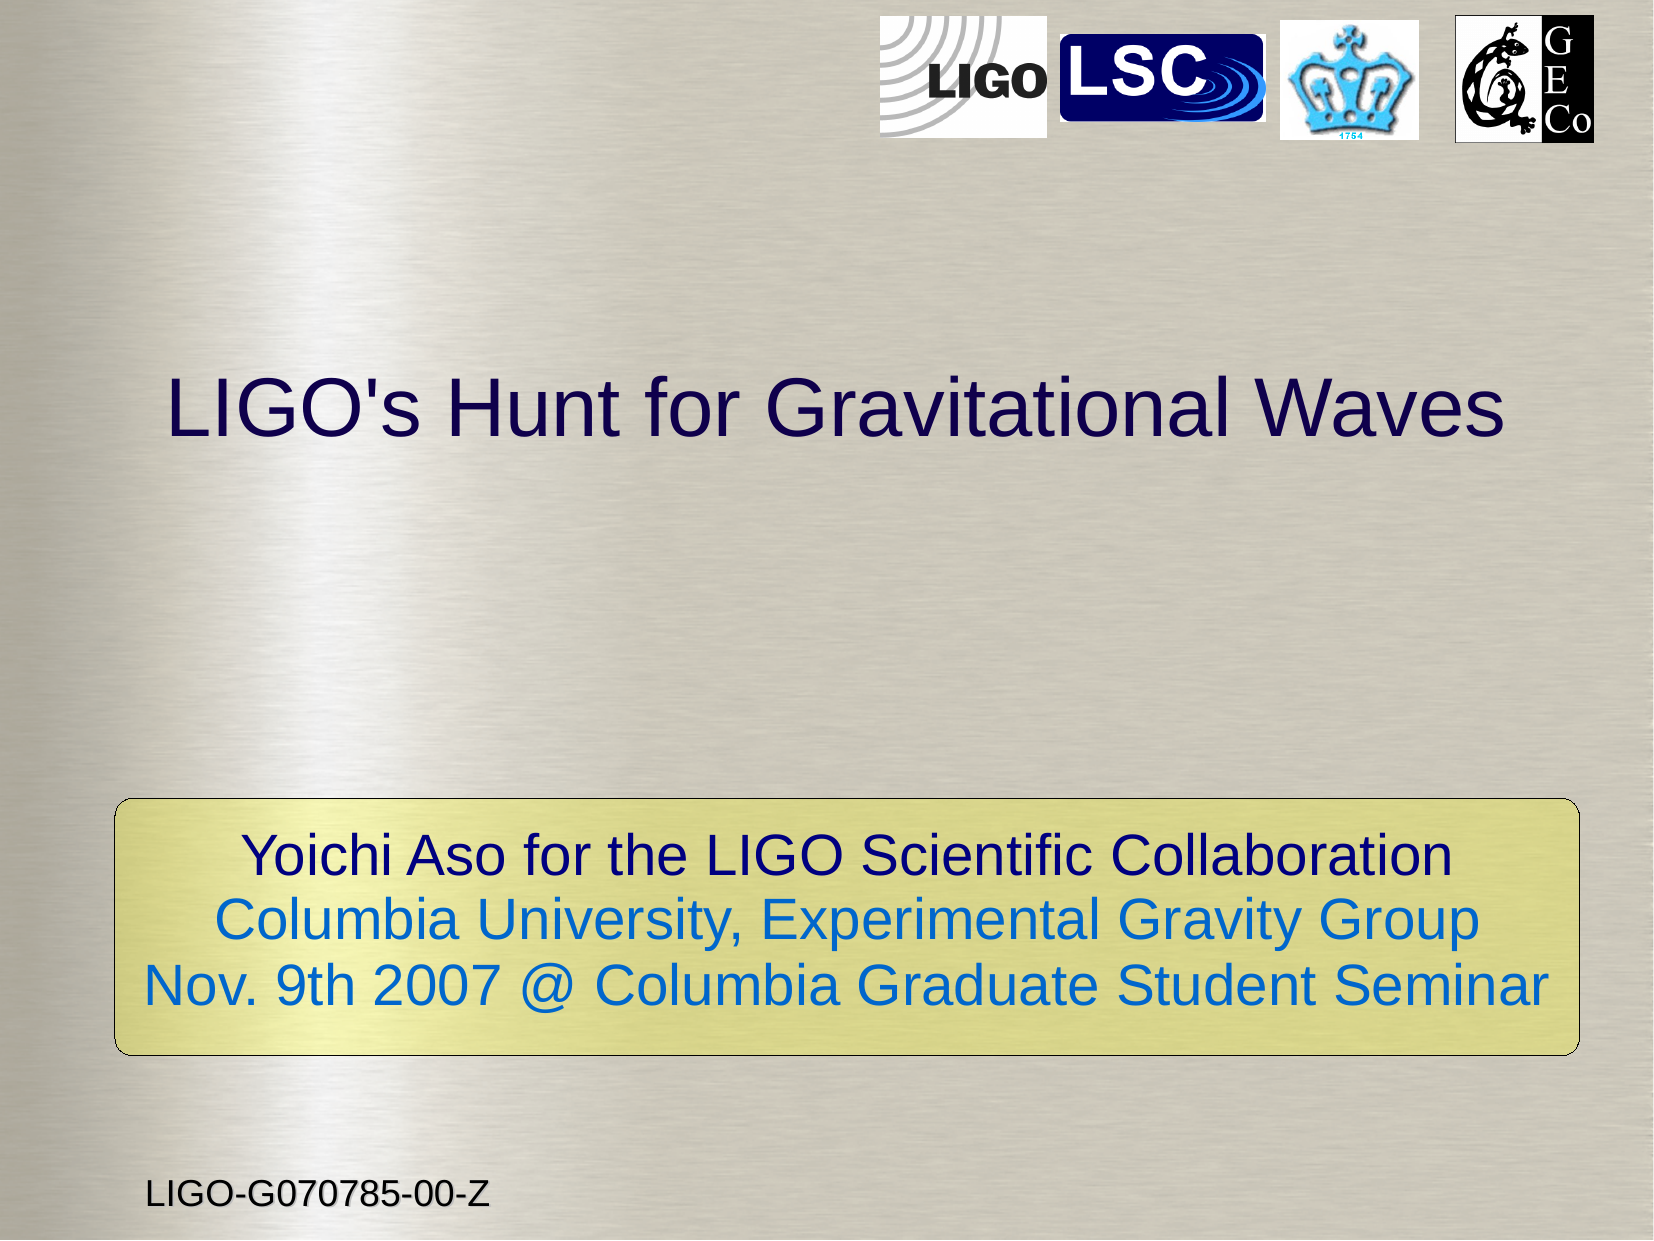

LIGO's Hunt for Gravitational Waves
Yoichi Aso for the LIGO Scientific Collaboration
Columbia University, Experimental Gravity Group
Nov. 9th 2007 @ Columbia Graduate Student Seminar
LIGO-G070785-00-Z